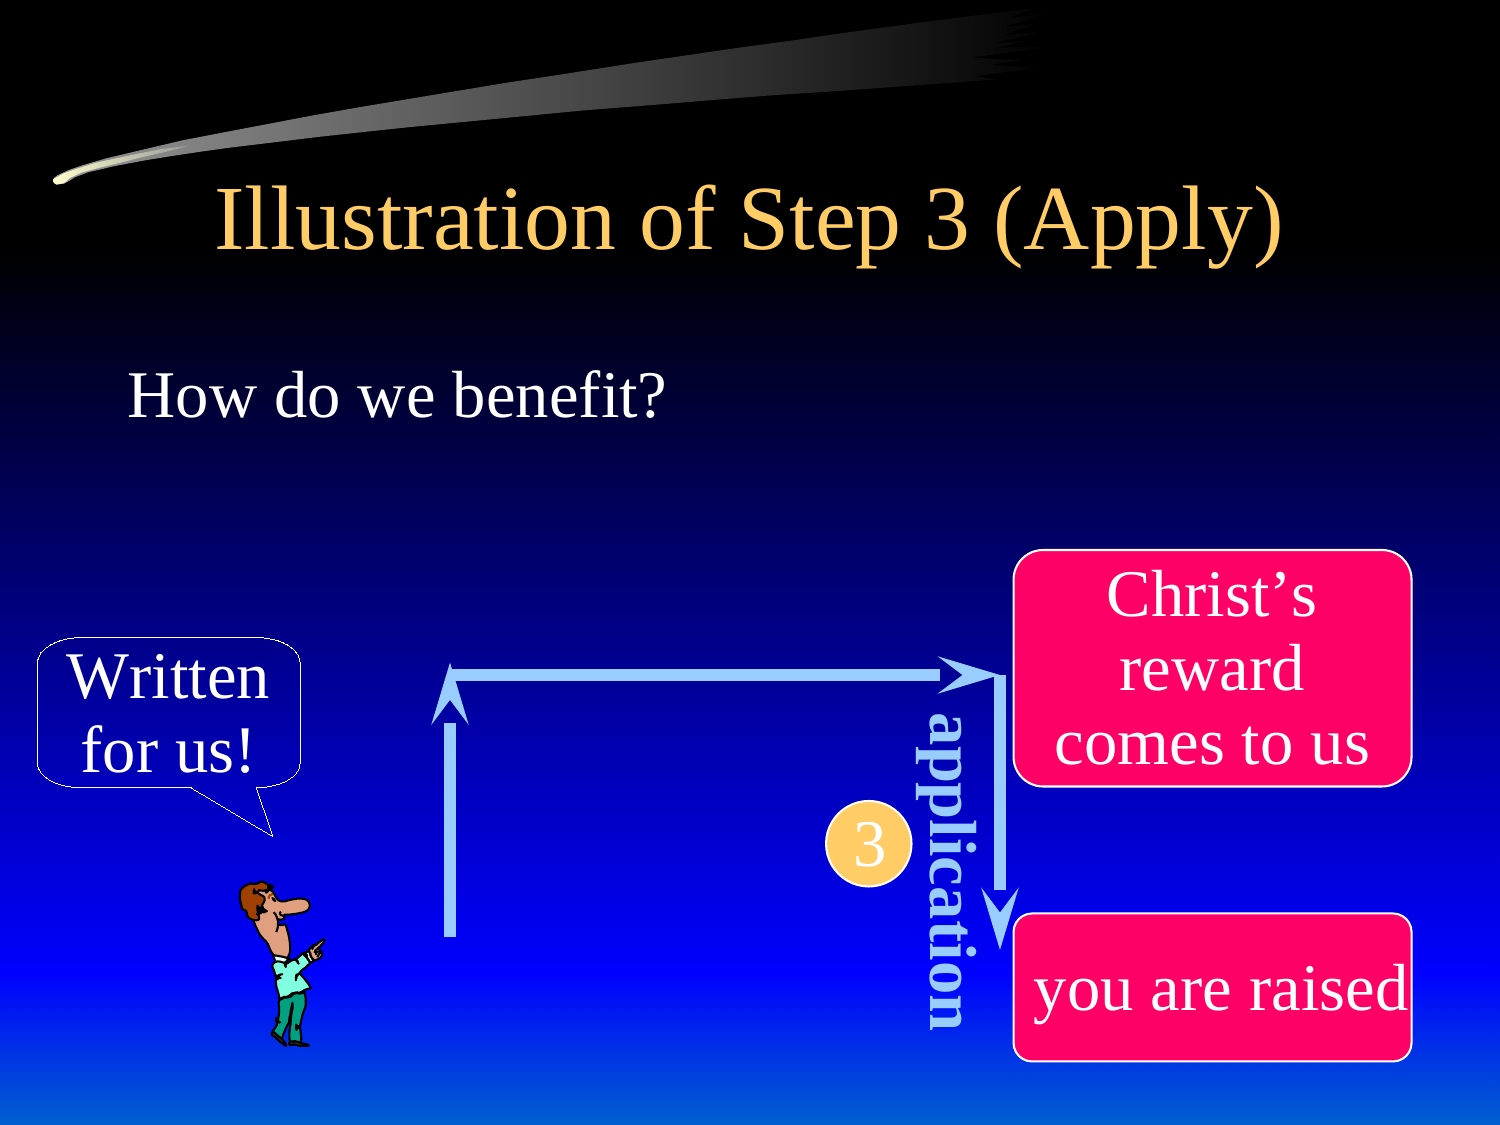

# Illustration of Step 3 (Apply)
How do we benefit?
Christ’s
reward
comes to us
Written
for us!
3
application
you are raised